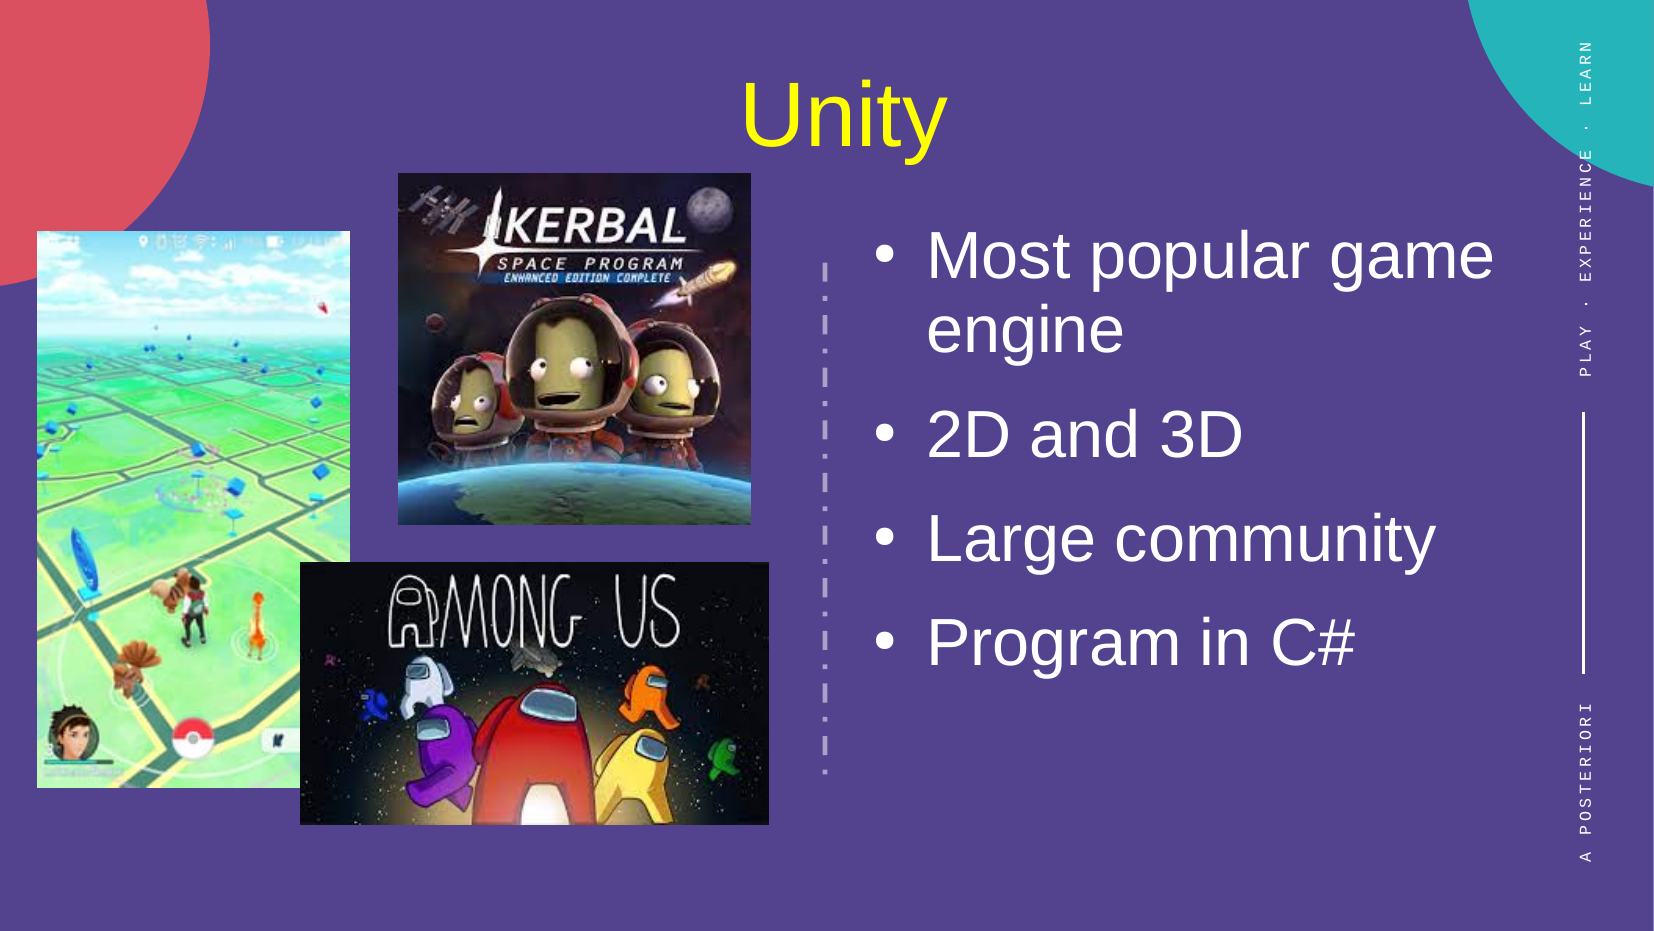

# Unity
Most popular game engine
2D and 3D
Large community
Program in C#